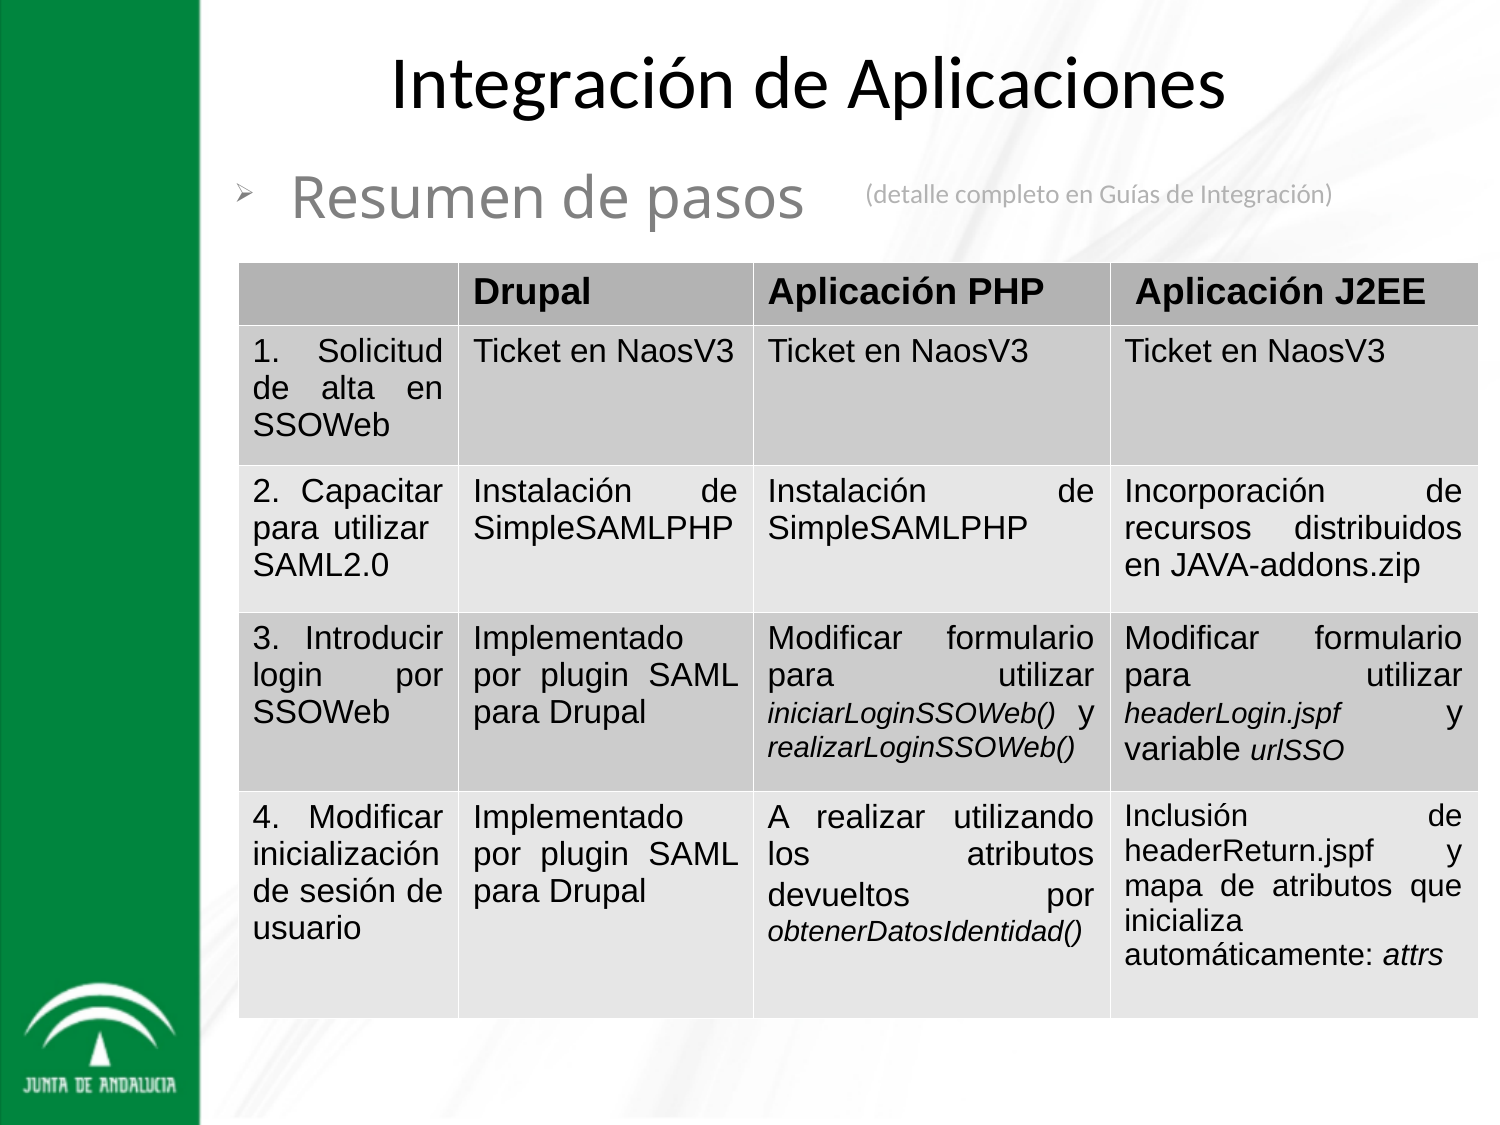

# Integración de Aplicaciones
Resumen de pasos
(detalle completo en Guías de Integración)
| | Drupal | Aplicación PHP | Aplicación J2EE |
| --- | --- | --- | --- |
| 1. Solicitud de alta en SSOWeb | Ticket en NaosV3 | Ticket en NaosV3 | Ticket en NaosV3 |
| 2. Capacitar para utilizar SAML2.0 | Instalación de SimpleSAMLPHP | Instalación de SimpleSAMLPHP | Incorporación de recursos distribuidos en JAVA-addons.zip |
| 3. Introducir login por SSOWeb | Implementado por plugin SAML para Drupal | Modificar formulario para utilizar iniciarLoginSSOWeb() y realizarLoginSSOWeb() | Modificar formulario para utilizar headerLogin.jspf y variable urlSSO |
| 4. Modificar inicialización de sesión de usuario | Implementado por plugin SAML para Drupal | A realizar utilizando los atributos devueltos por obtenerDatosIdentidad() | Inclusión de headerReturn.jspf y mapa de atributos que inicializa automáticamente: attrs |